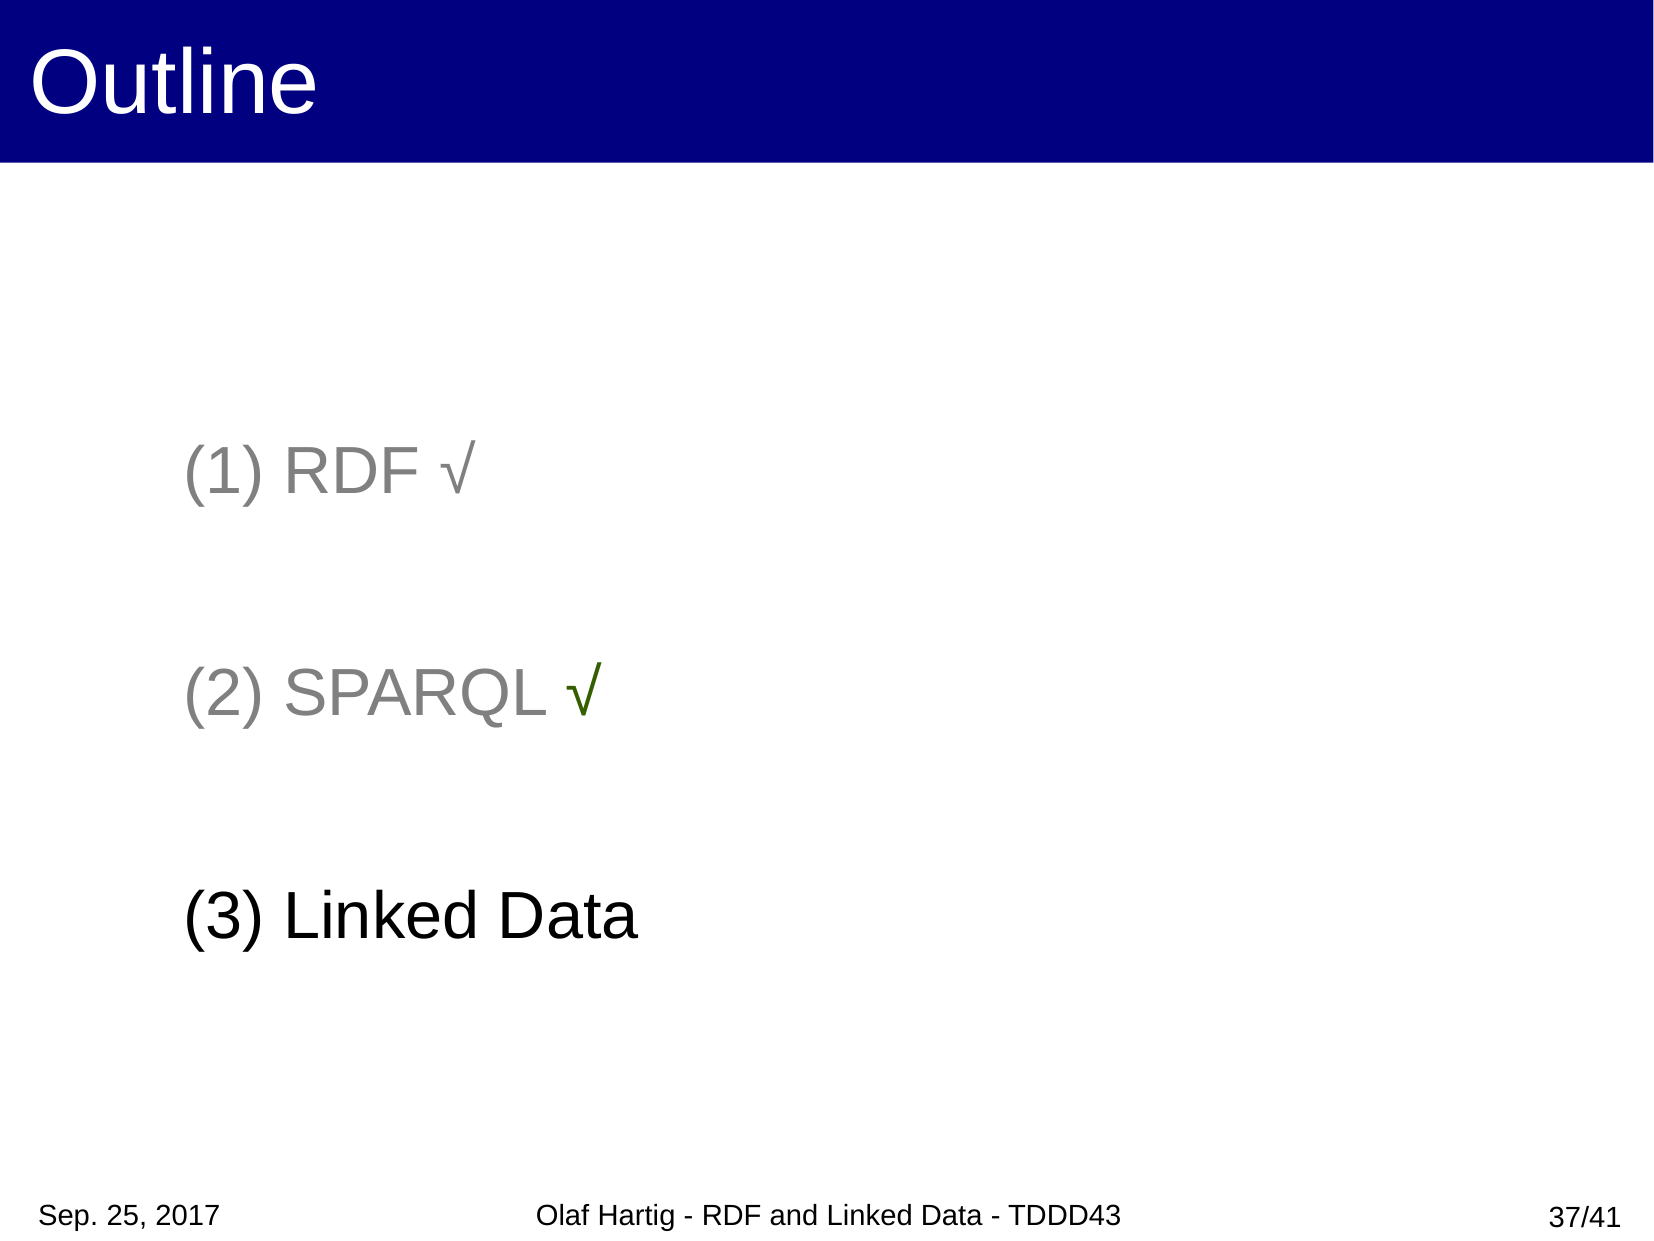

# Outline
(1) RDF √
(2) SPARQL √
(3) Linked Data
Sep. 25, 2017
Olaf Hartig - RDF and Linked Data - TDDD43
37